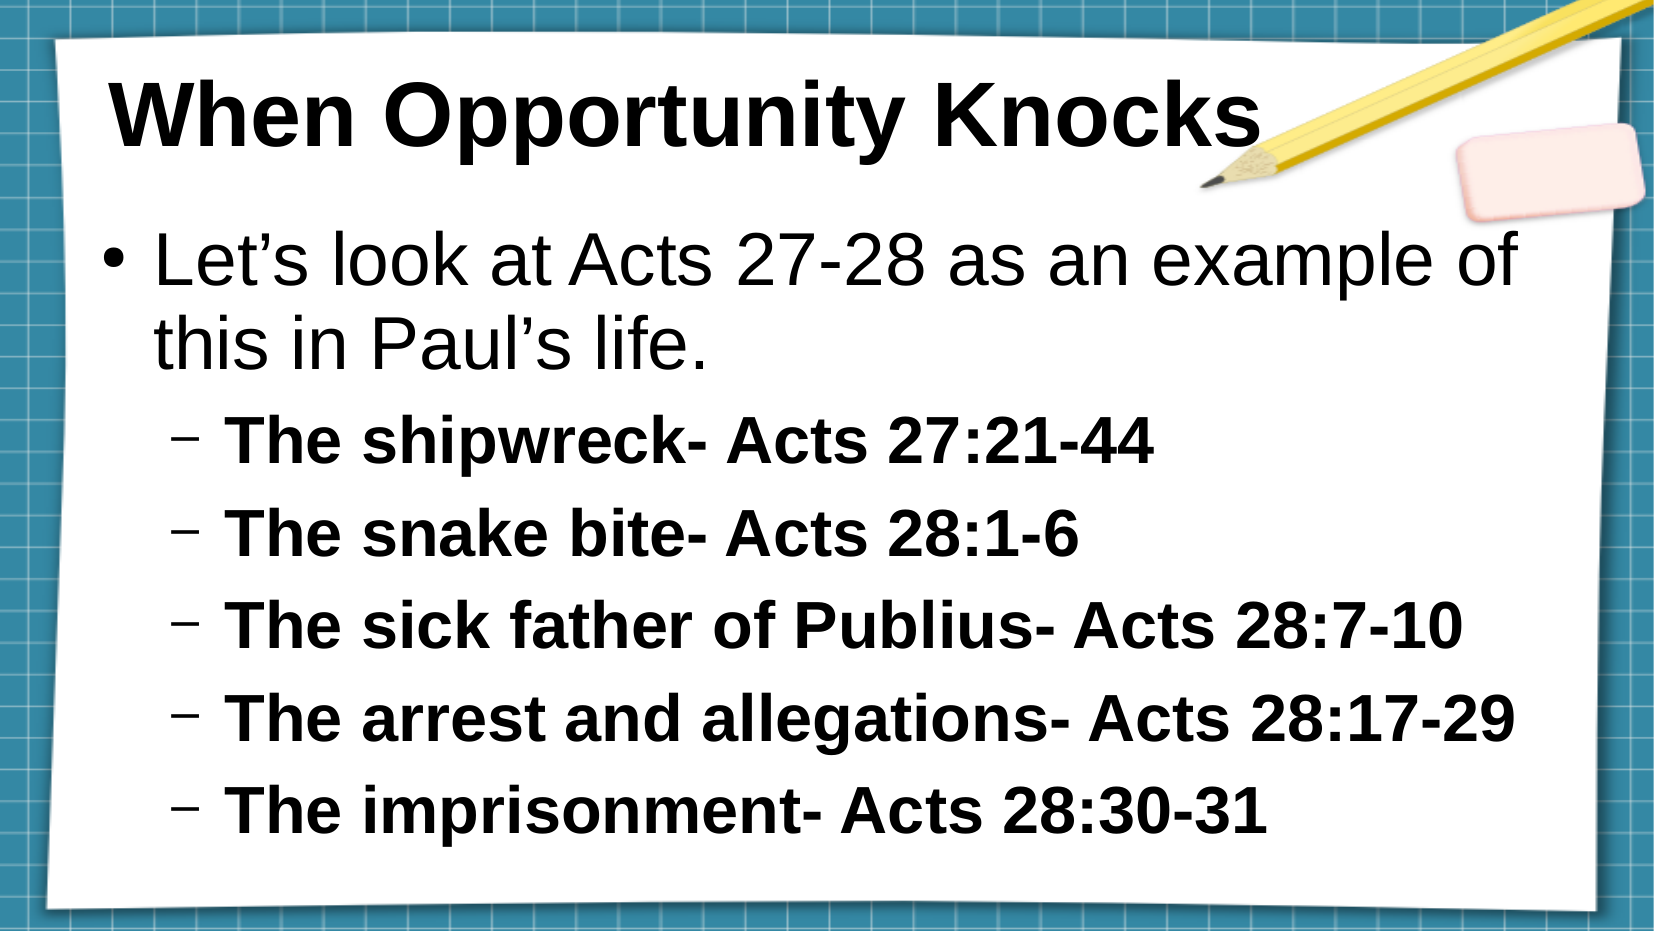

# When Opportunity Knocks
Let’s look at Acts 27-28 as an example of this in Paul’s life.
The shipwreck- Acts 27:21-44
The snake bite- Acts 28:1-6
The sick father of Publius- Acts 28:7-10
The arrest and allegations- Acts 28:17-29
The imprisonment- Acts 28:30-31